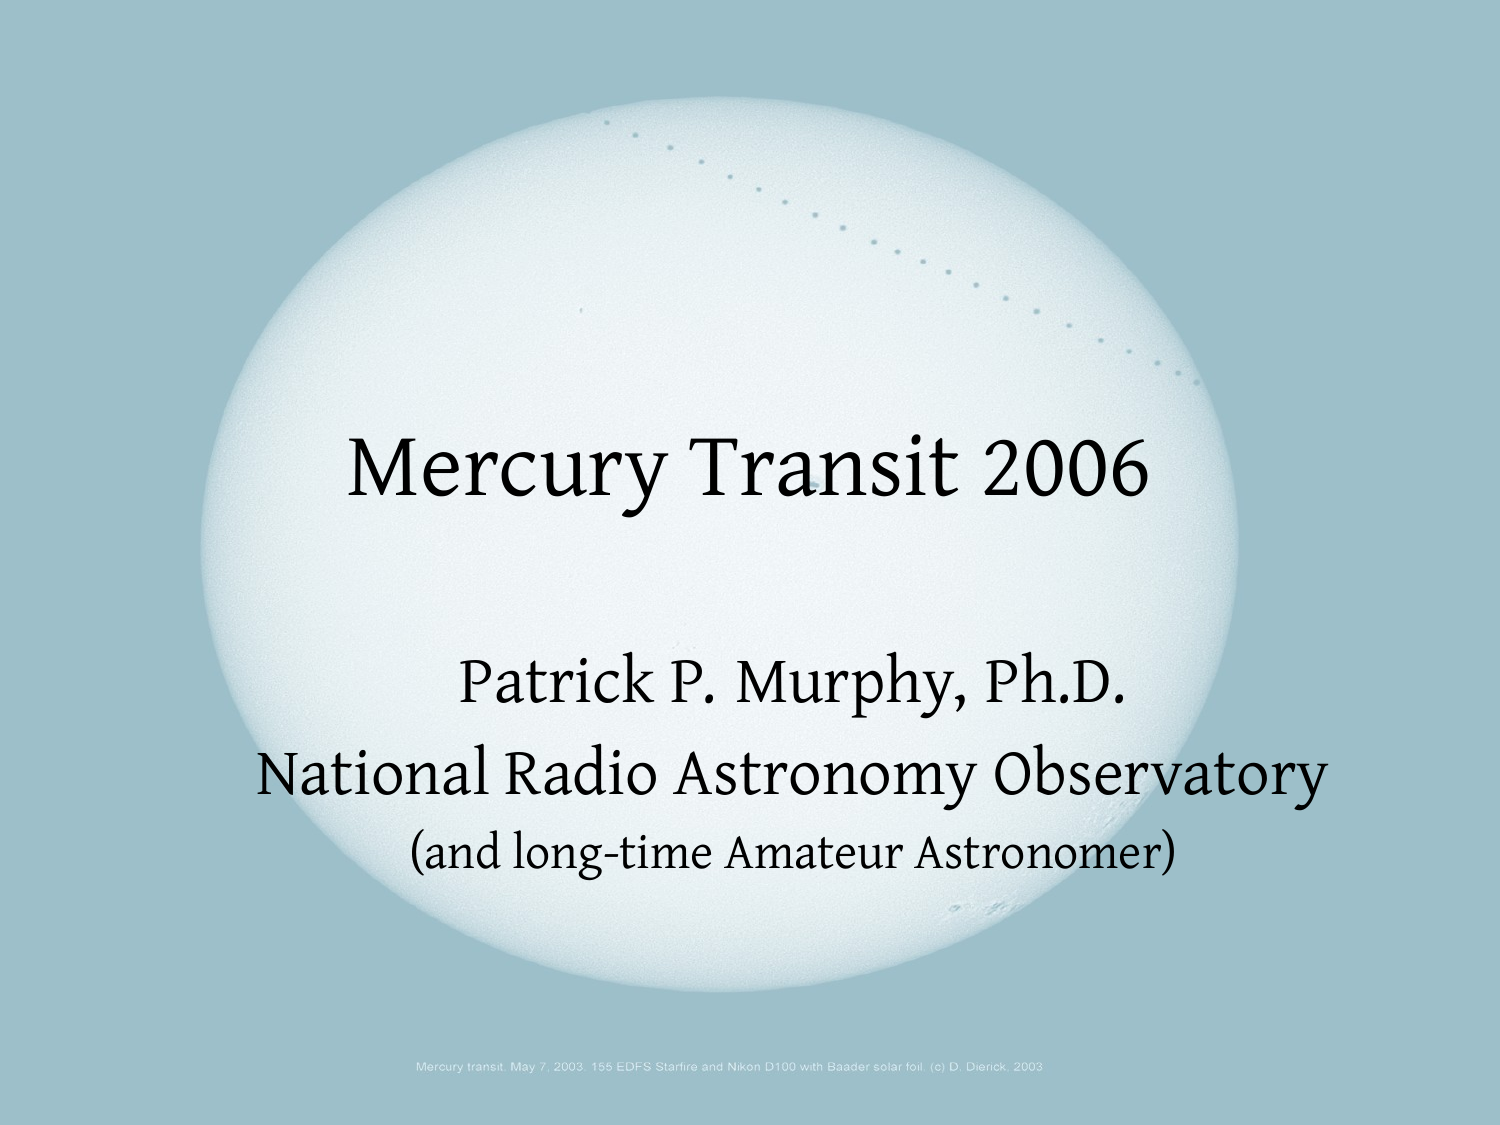

# Mercury Transit 2006
Patrick P. Murphy, Ph.D.
National Radio Astronomy Observatory
(and long-time Amateur Astronomer)